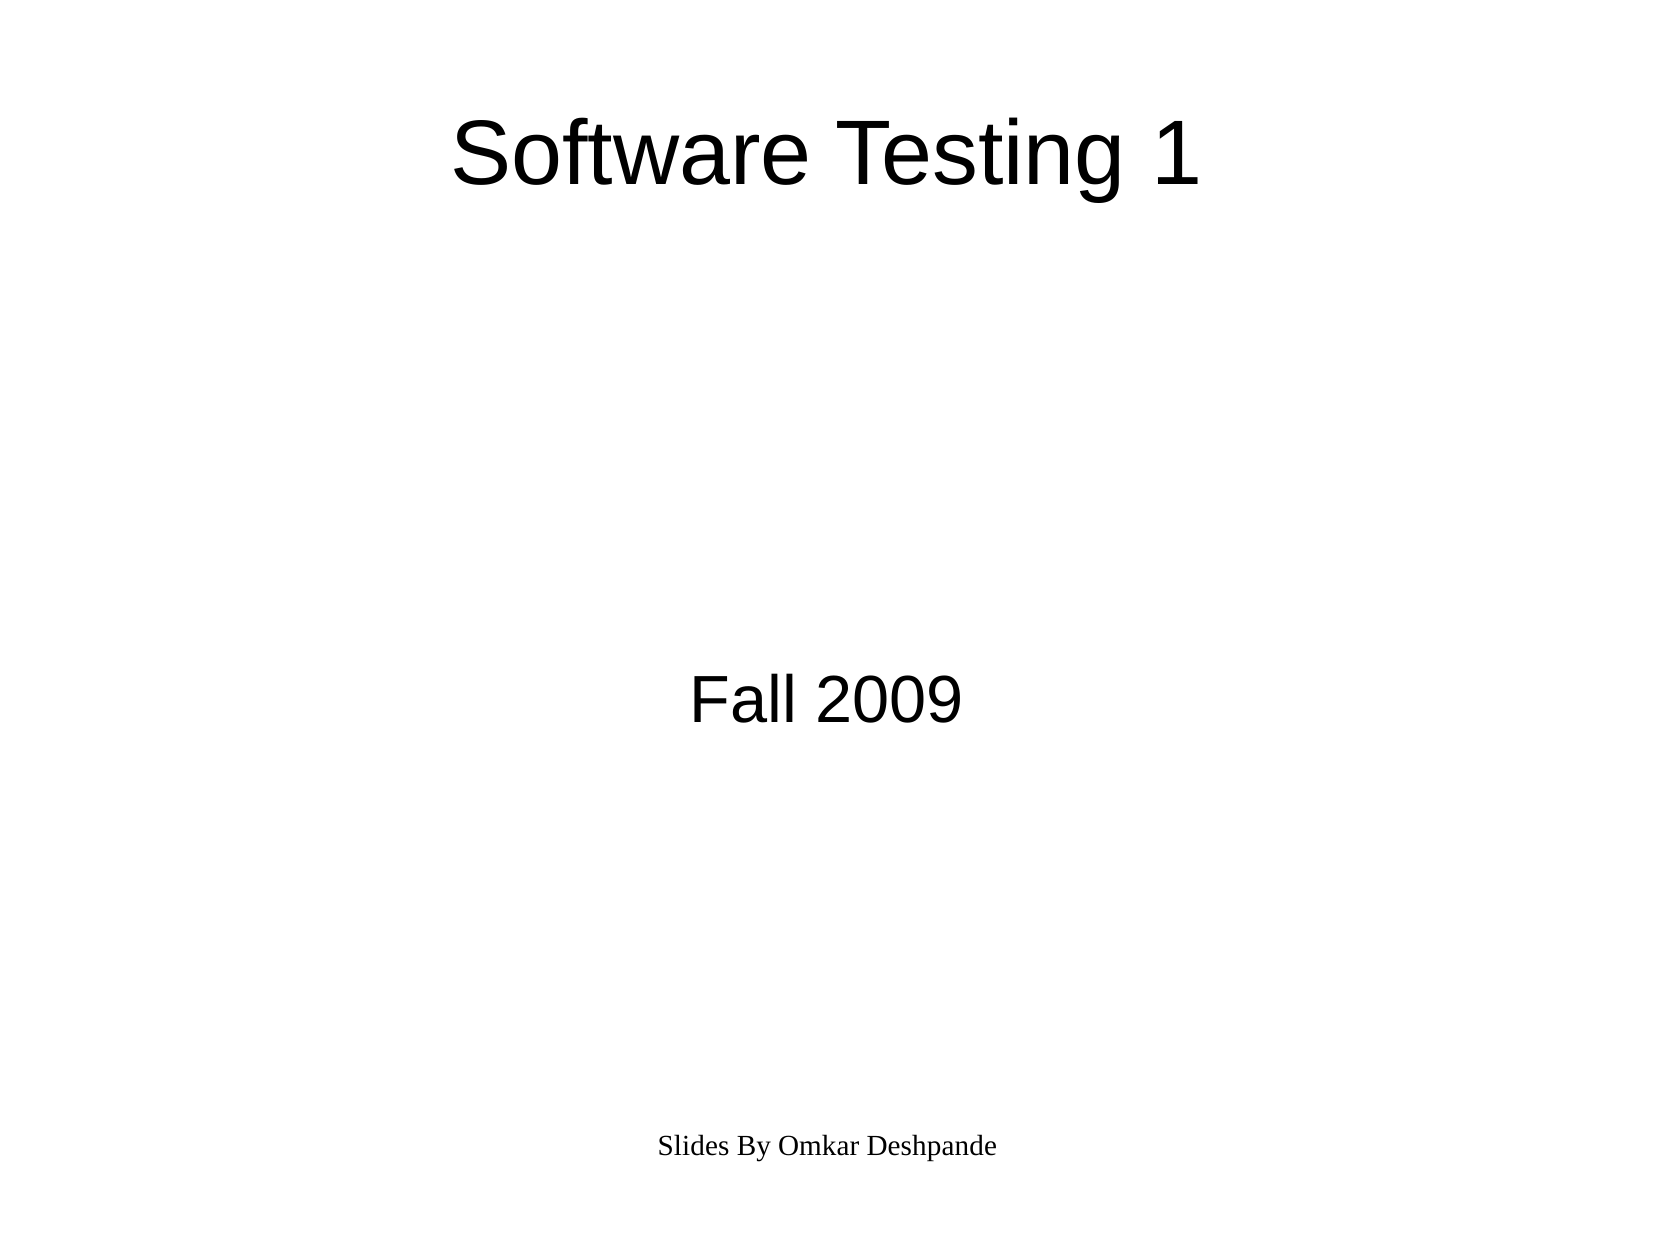

# Software Testing 1
Fall 2009
Slides By Omkar Deshpande